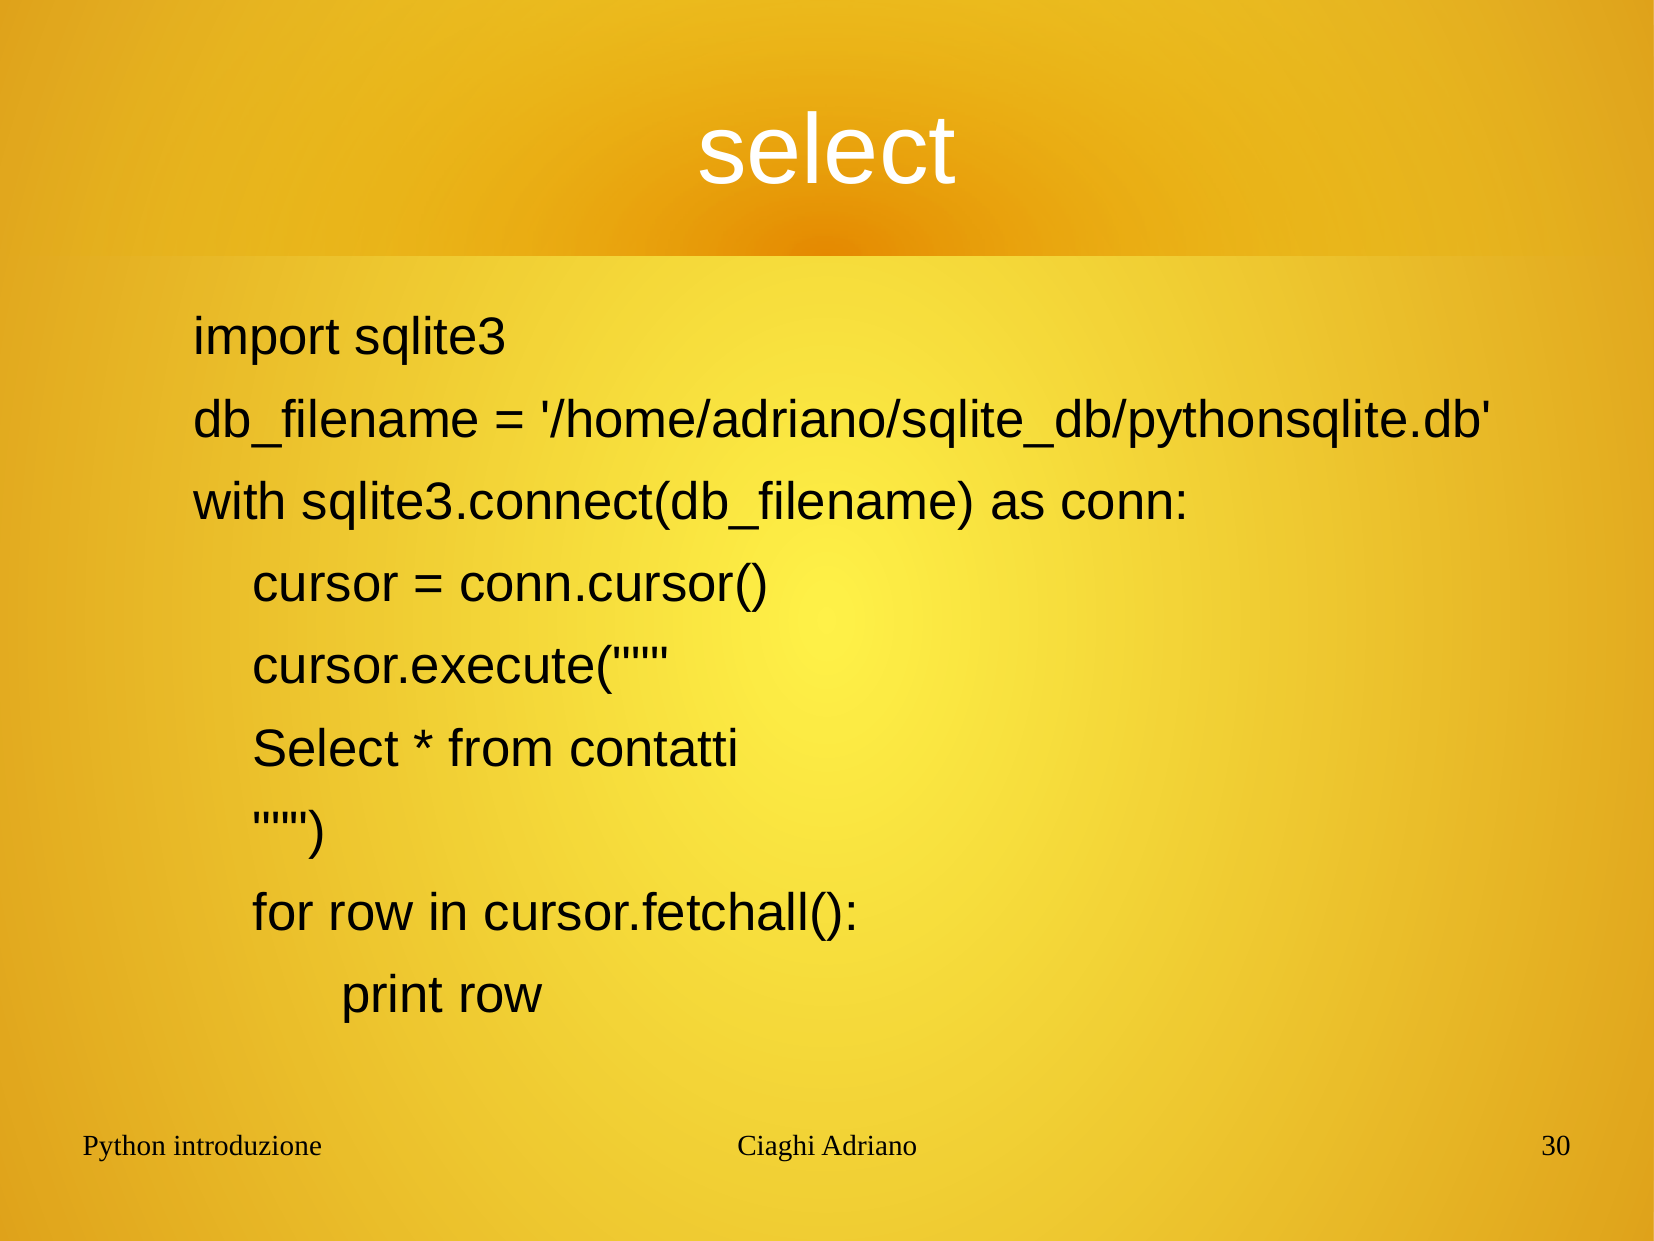

# select
import sqlite3
db_filename = '/home/adriano/sqlite_db/pythonsqlite.db'
with sqlite3.connect(db_filename) as conn:
 cursor = conn.cursor()
 cursor.execute("""
 Select * from contatti
 """)
 for row in cursor.fetchall():
 print row
Python introduzione
Ciaghi Adriano
30